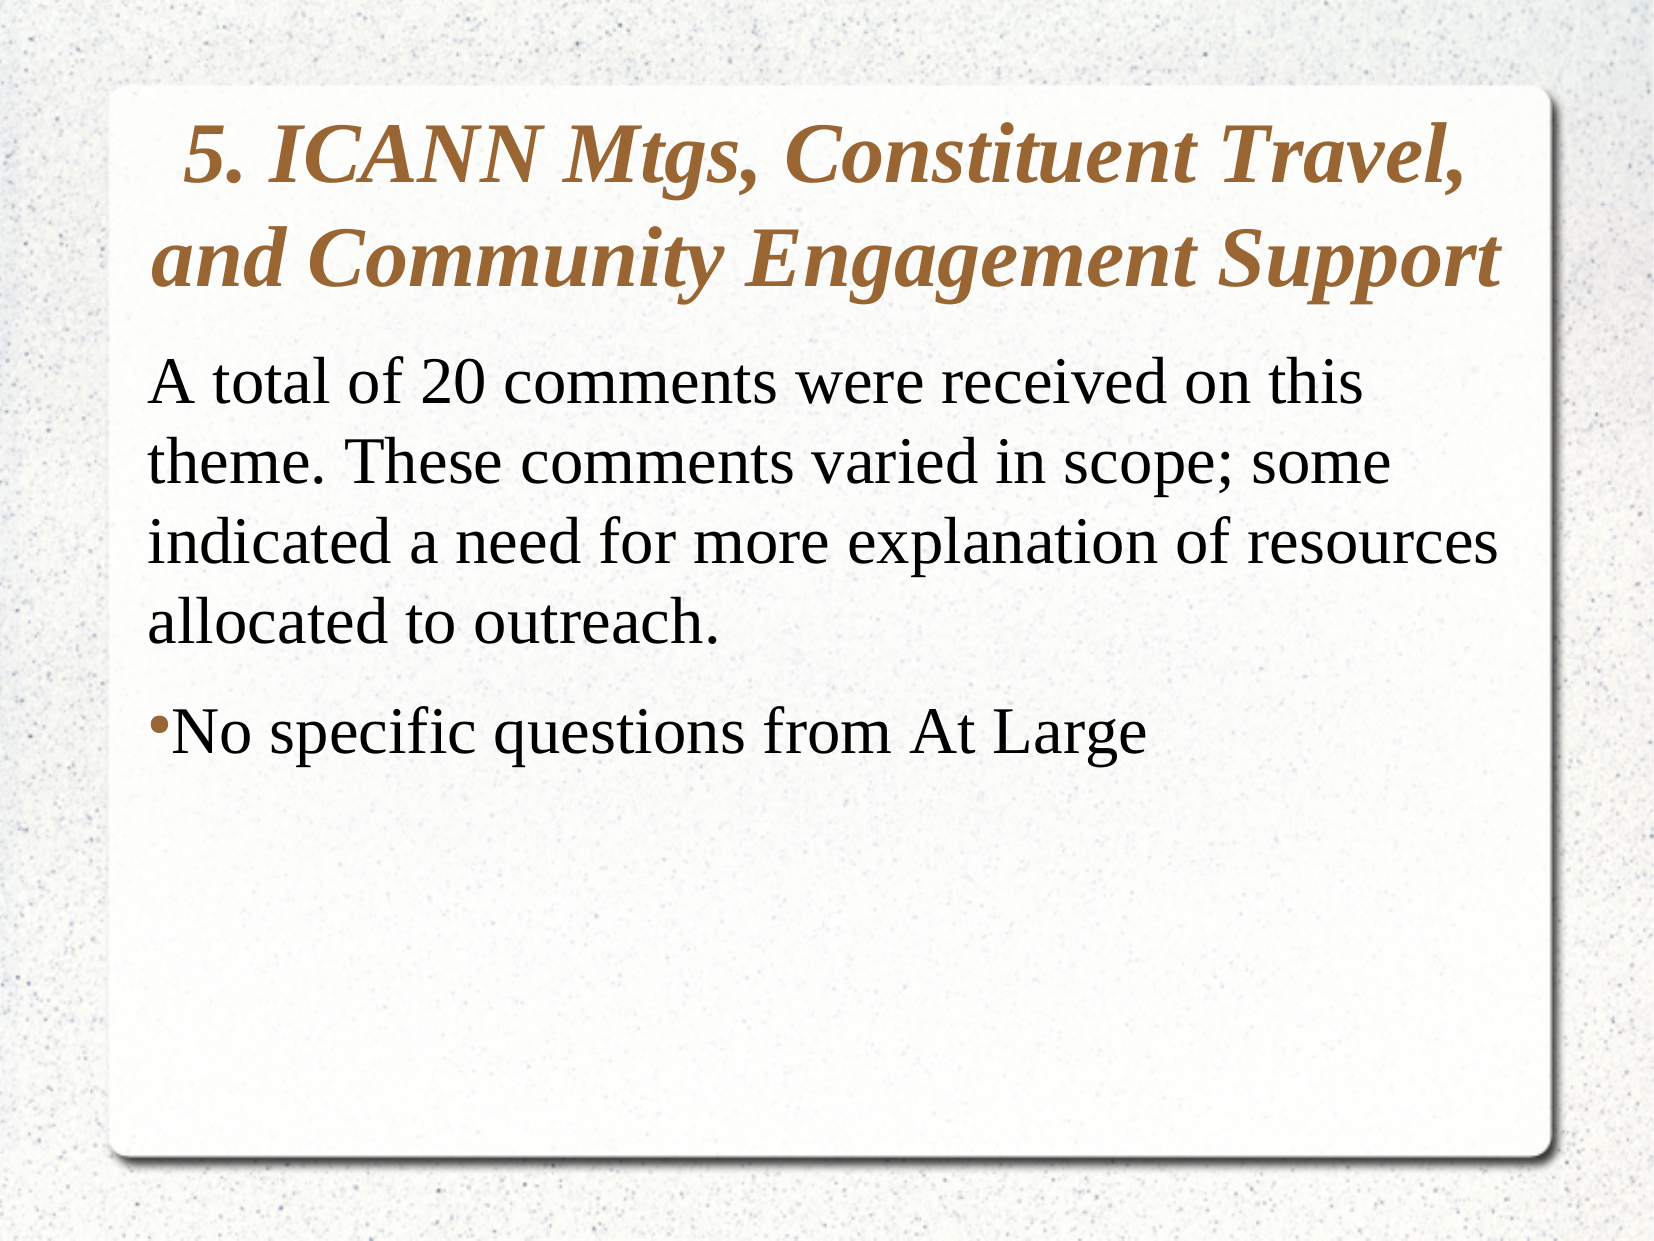

# 5. ICANN Mtgs, Constituent Travel, and Community Engagement Support
A total of 20 comments were received on this theme. These comments varied in scope; some indicated a need for more explanation of resources allocated to outreach.
No specific questions from At Large